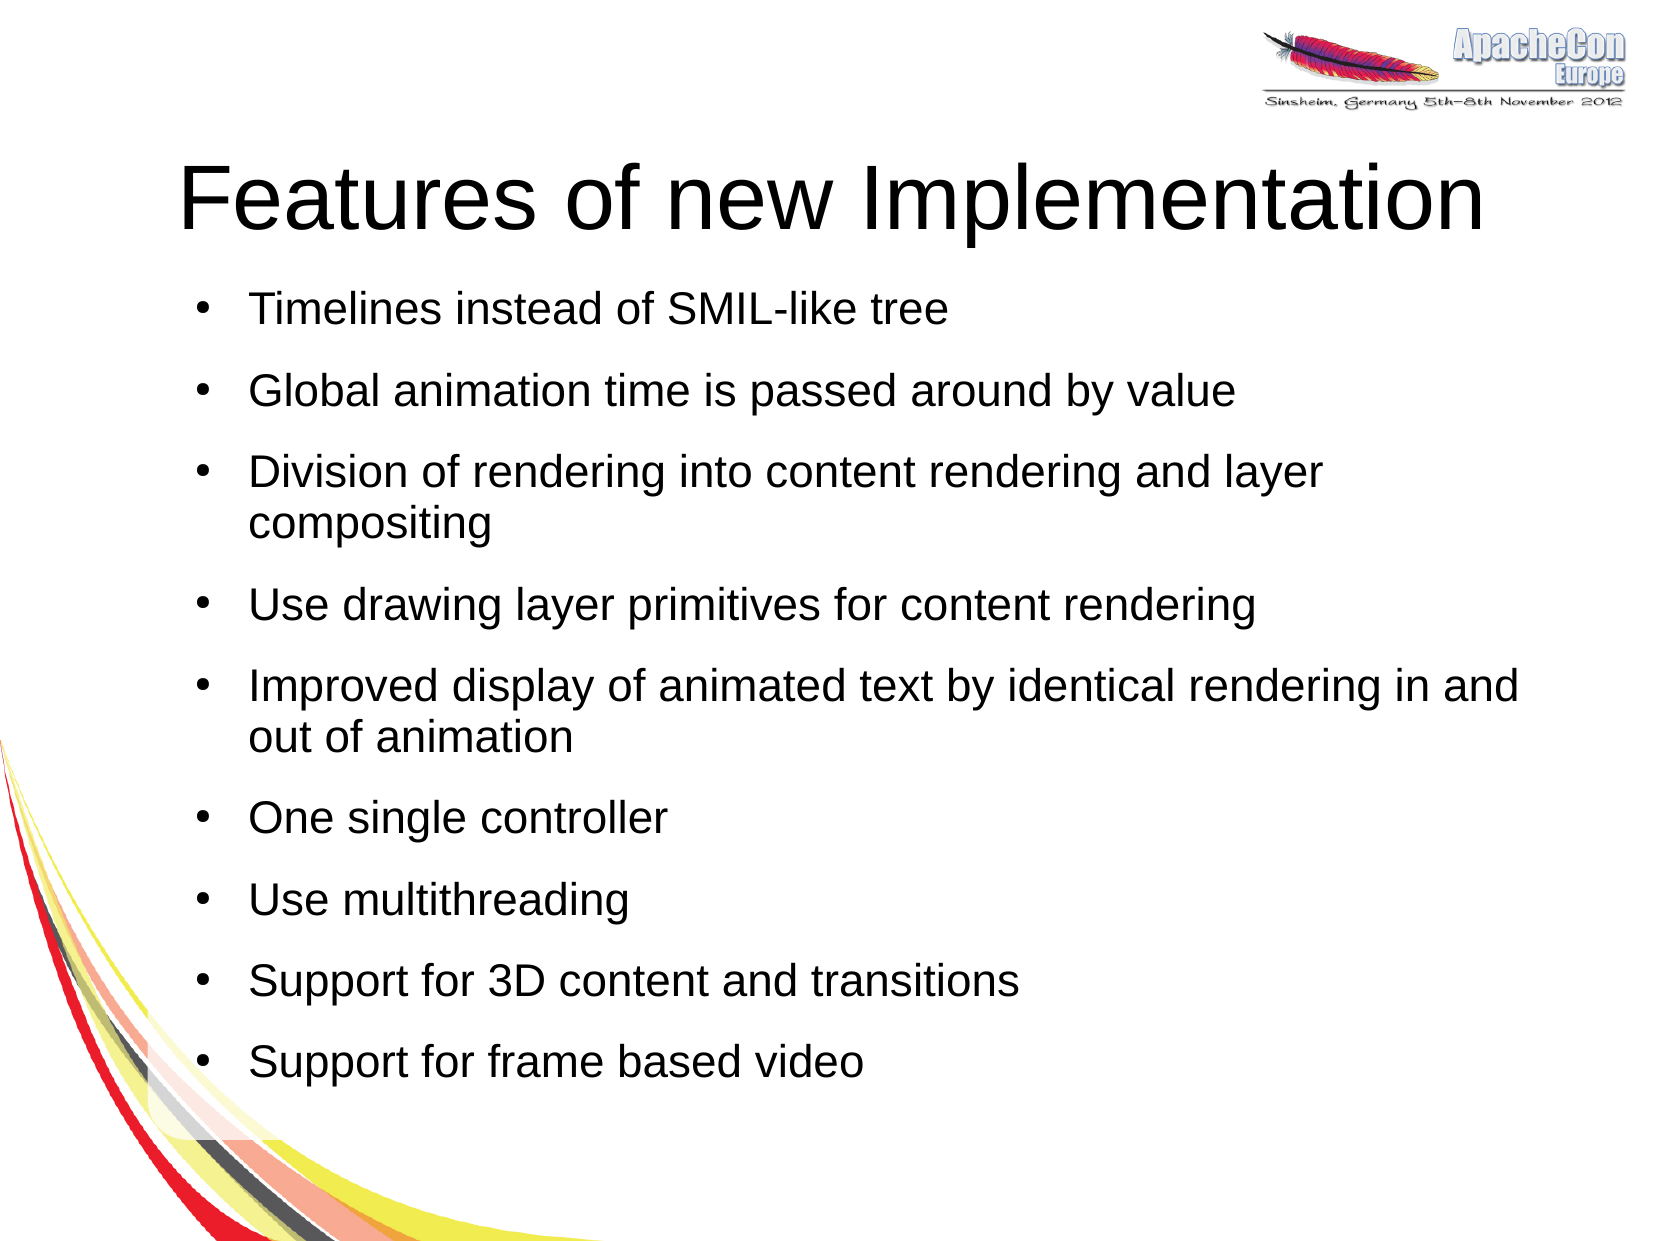

# Features of new Implementation
Timelines instead of SMIL-like tree
Global animation time is passed around by value
Division of rendering into content rendering and layer compositing
Use drawing layer primitives for content rendering
Improved display of animated text by identical rendering in and out of animation
One single controller
Use multithreading
Support for 3D content and transitions
Support for frame based video